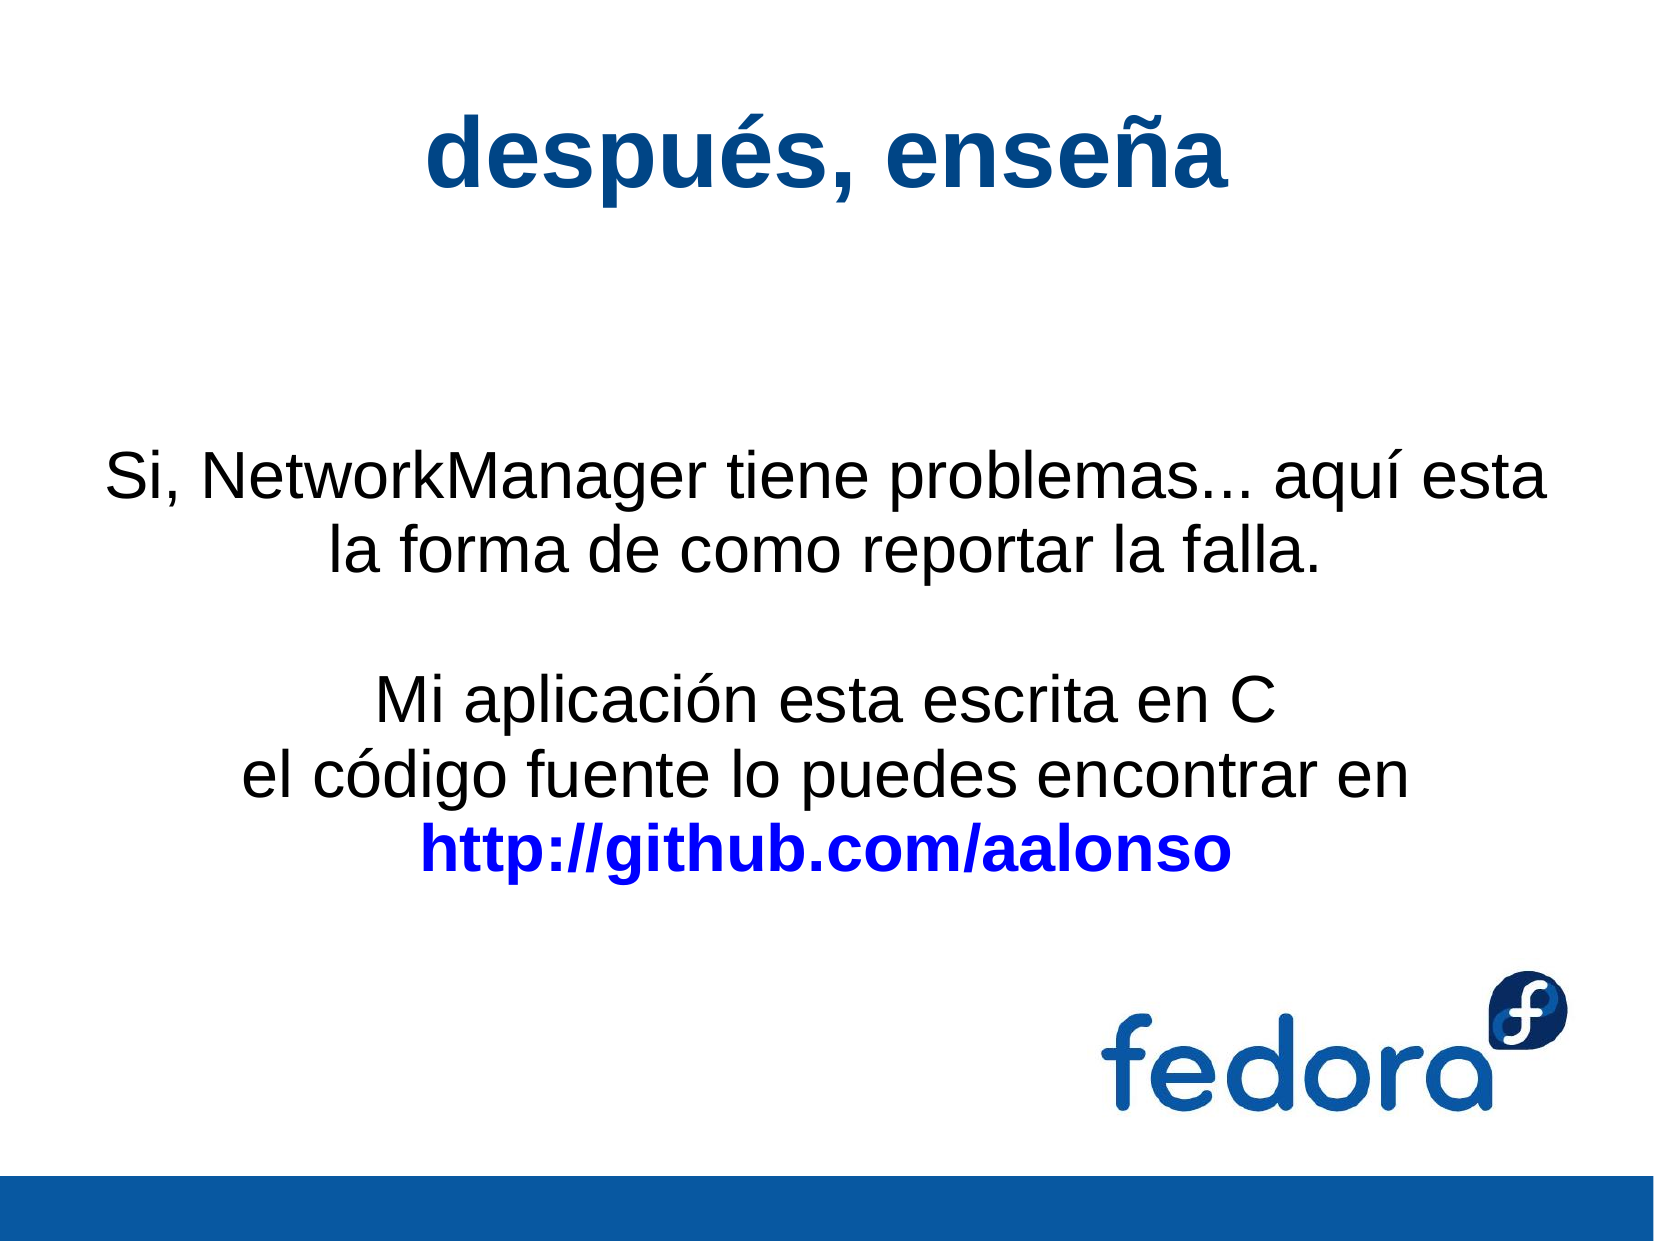

# después, enseña
Si, NetworkManager tiene problemas... aquí esta la forma de como reportar la falla.
Mi aplicación esta escrita en C
el código fuente lo puedes encontrar en
http://github.com/aalonso